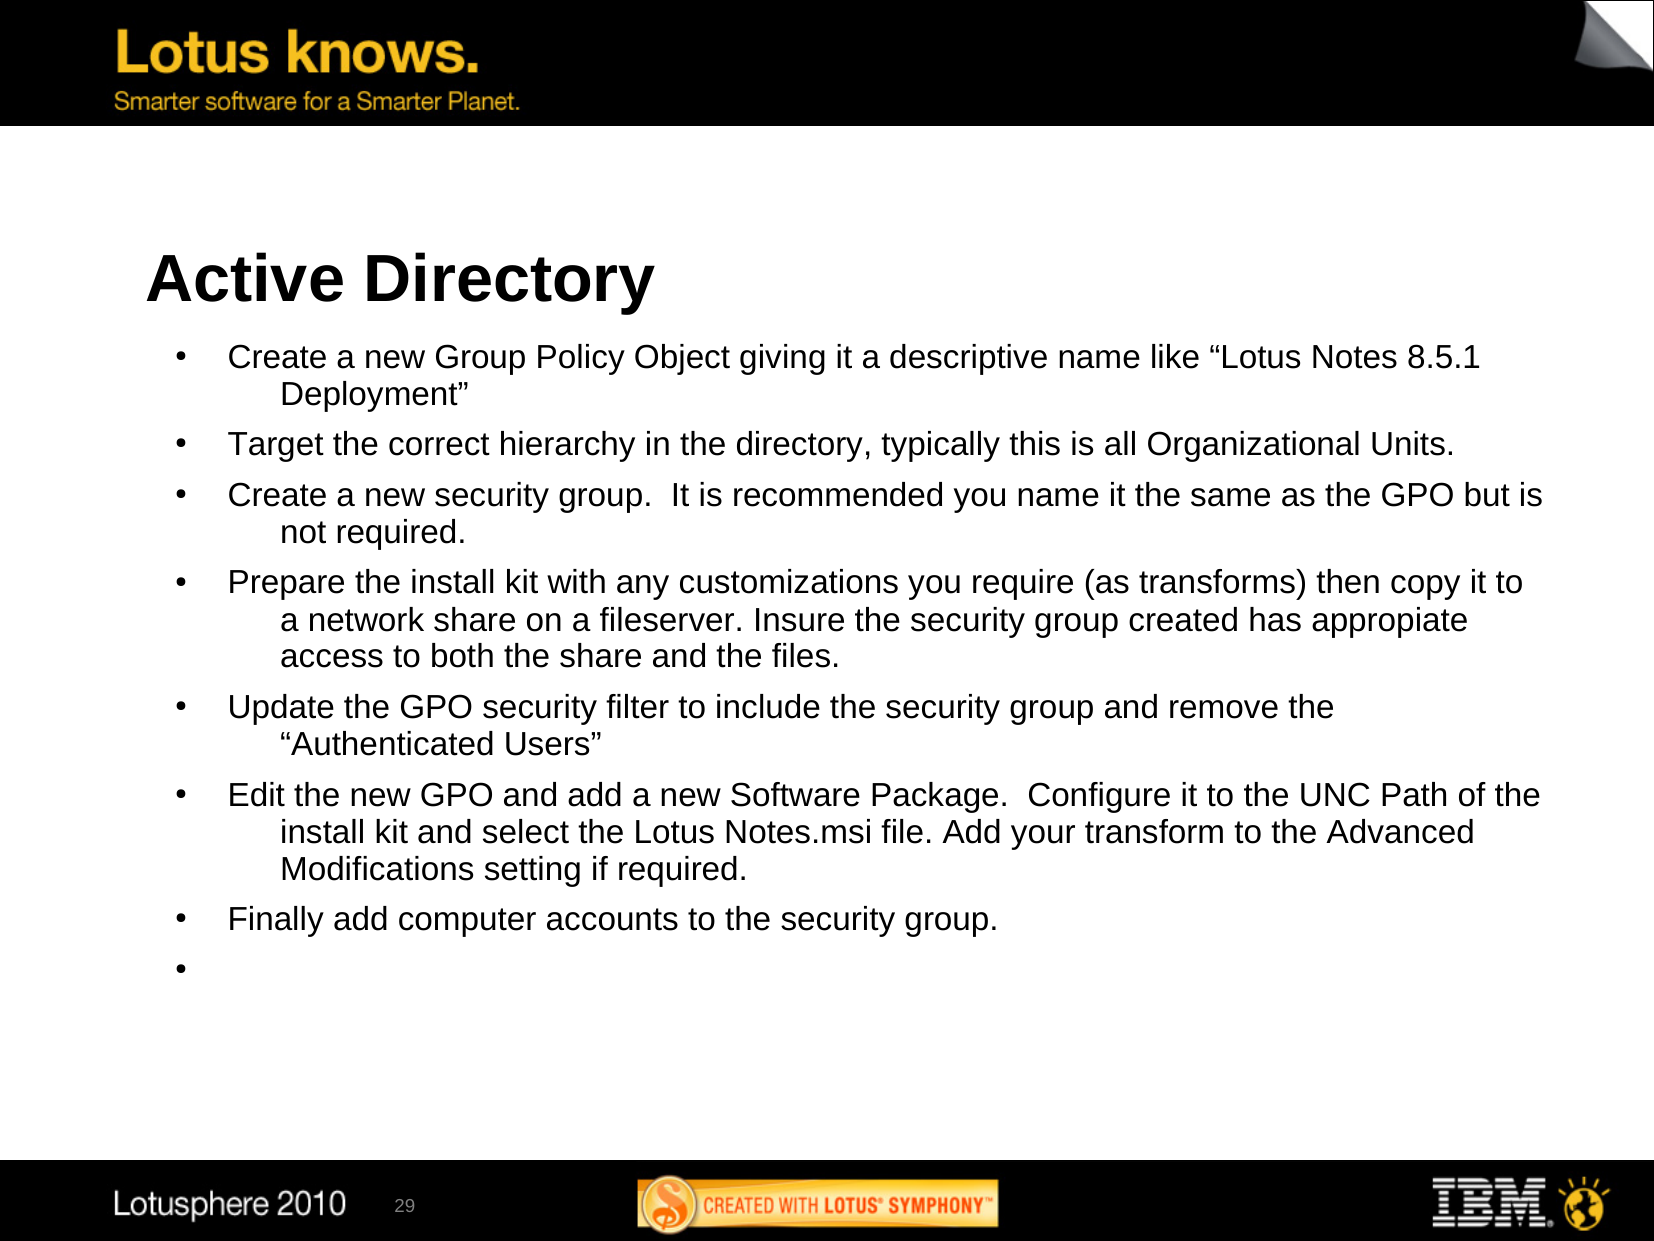

# Active Directory
Create a new Group Policy Object giving it a descriptive name like “Lotus Notes 8.5.1 Deployment”
Target the correct hierarchy in the directory, typically this is all Organizational Units.
Create a new security group. It is recommended you name it the same as the GPO but is not required.
Prepare the install kit with any customizations you require (as transforms) then copy it to a network share on a fileserver. Insure the security group created has appropiate access to both the share and the files.
Update the GPO security filter to include the security group and remove the “Authenticated Users”
Edit the new GPO and add a new Software Package. Configure it to the UNC Path of the install kit and select the Lotus Notes.msi file. Add your transform to the Advanced Modifications setting if required.
Finally add computer accounts to the security group.
29